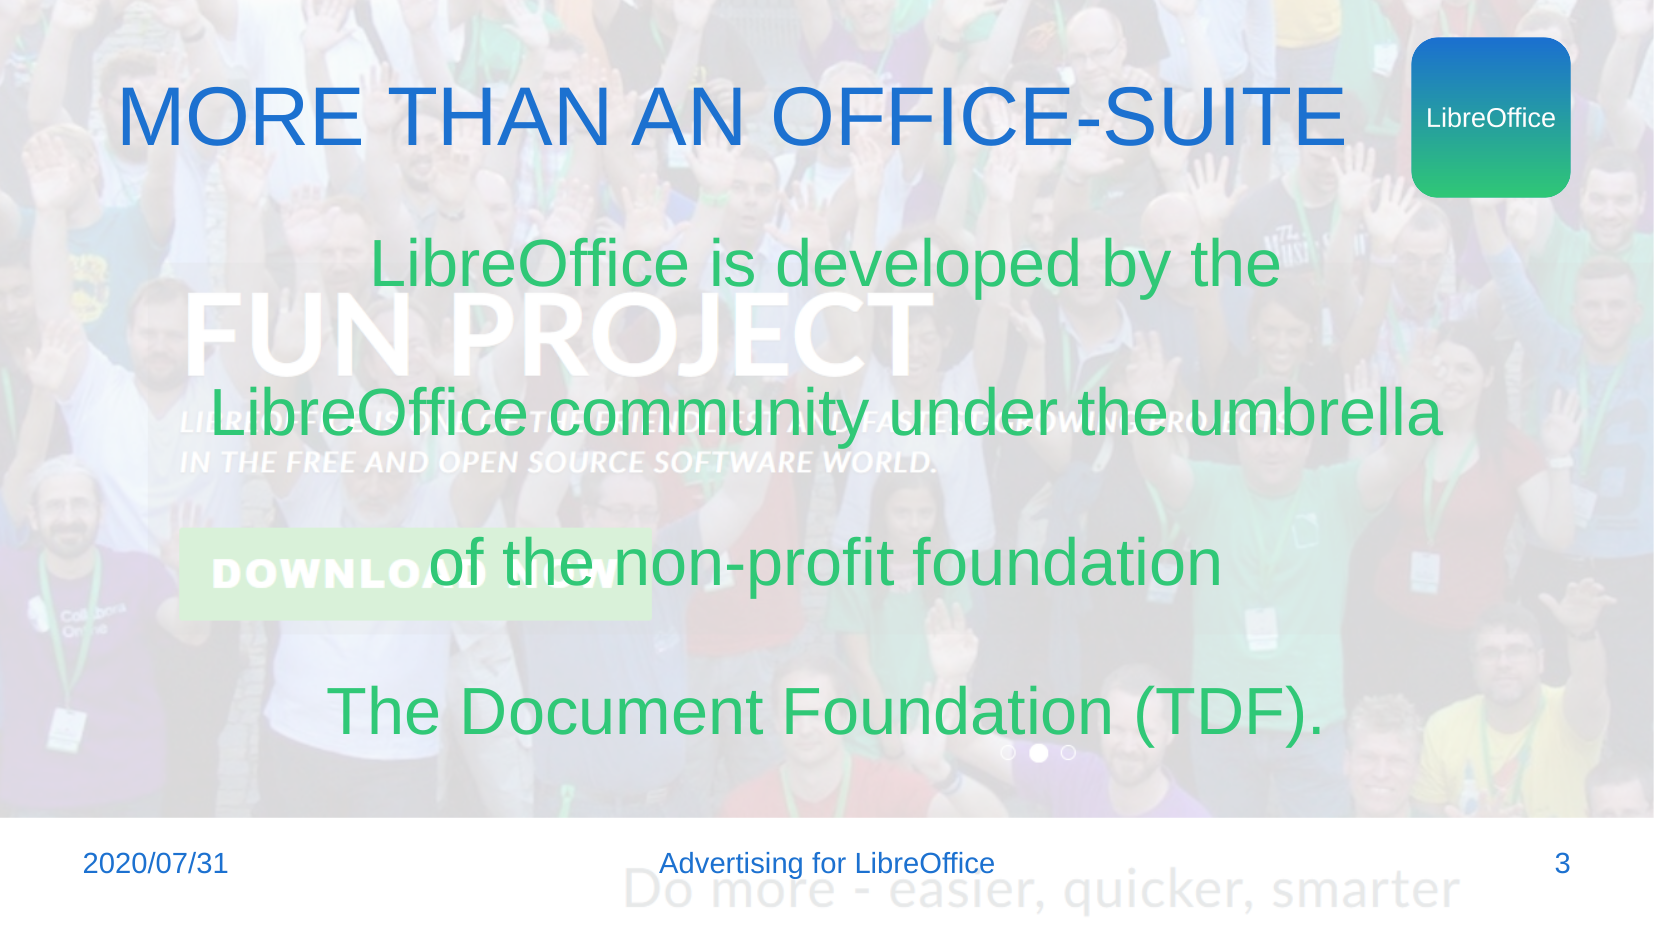

# MORE THAN AN OFFICE-SUITE
LibreOffice is developed by the
LibreOffice community under the umbrella
of the non-profit foundation
The Document Foundation (TDF).
2020/07/31
Advertising for LibreOffice
3